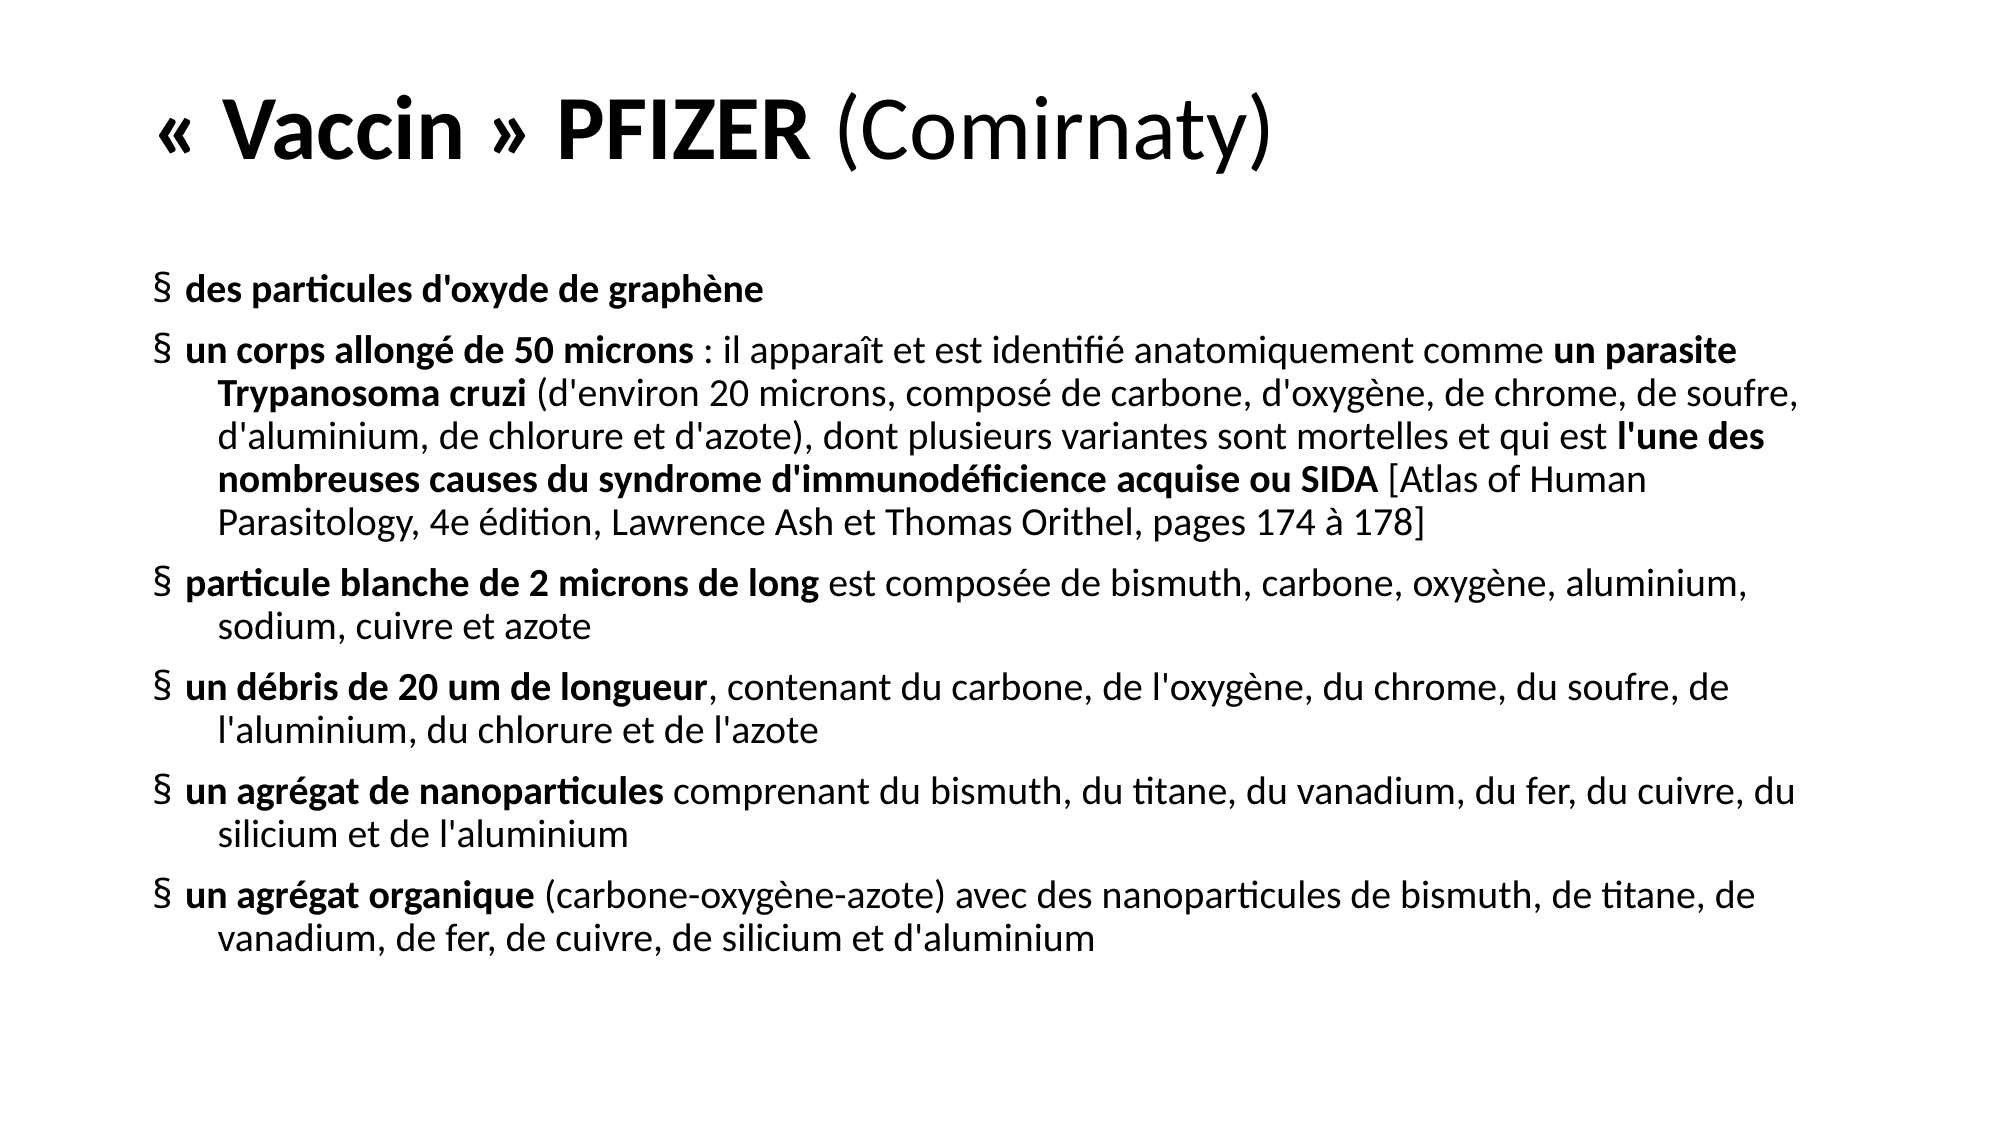

# « Vaccin » PFIZER (Comirnaty)
des particules d'oxyde de graphène
un corps allongé de 50 microns : il apparaît et est identifié anatomiquement comme un parasite Trypanosoma cruzi (d'environ 20 microns, composé de carbone, d'oxygène, de chrome, de soufre, d'aluminium, de chlorure et d'azote), dont plusieurs variantes sont mortelles et qui est l'une des nombreuses causes du syndrome d'immunodéficience acquise ou SIDA [Atlas of Human Parasitology, 4e édition, Lawrence Ash et Thomas Orithel, pages 174 à 178]
particule blanche de 2 microns de long est composée de bismuth, carbone, oxygène, aluminium, sodium, cuivre et azote
un débris de 20 um de longueur, contenant du carbone, de l'oxygène, du chrome, du soufre, de l'aluminium, du chlorure et de l'azote
un agrégat de nanoparticules comprenant du bismuth, du titane, du vanadium, du fer, du cuivre, du silicium et de l'aluminium
un agrégat organique (carbone-oxygène-azote) avec des nanoparticules de bismuth, de titane, de vanadium, de fer, de cuivre, de silicium et d'aluminium